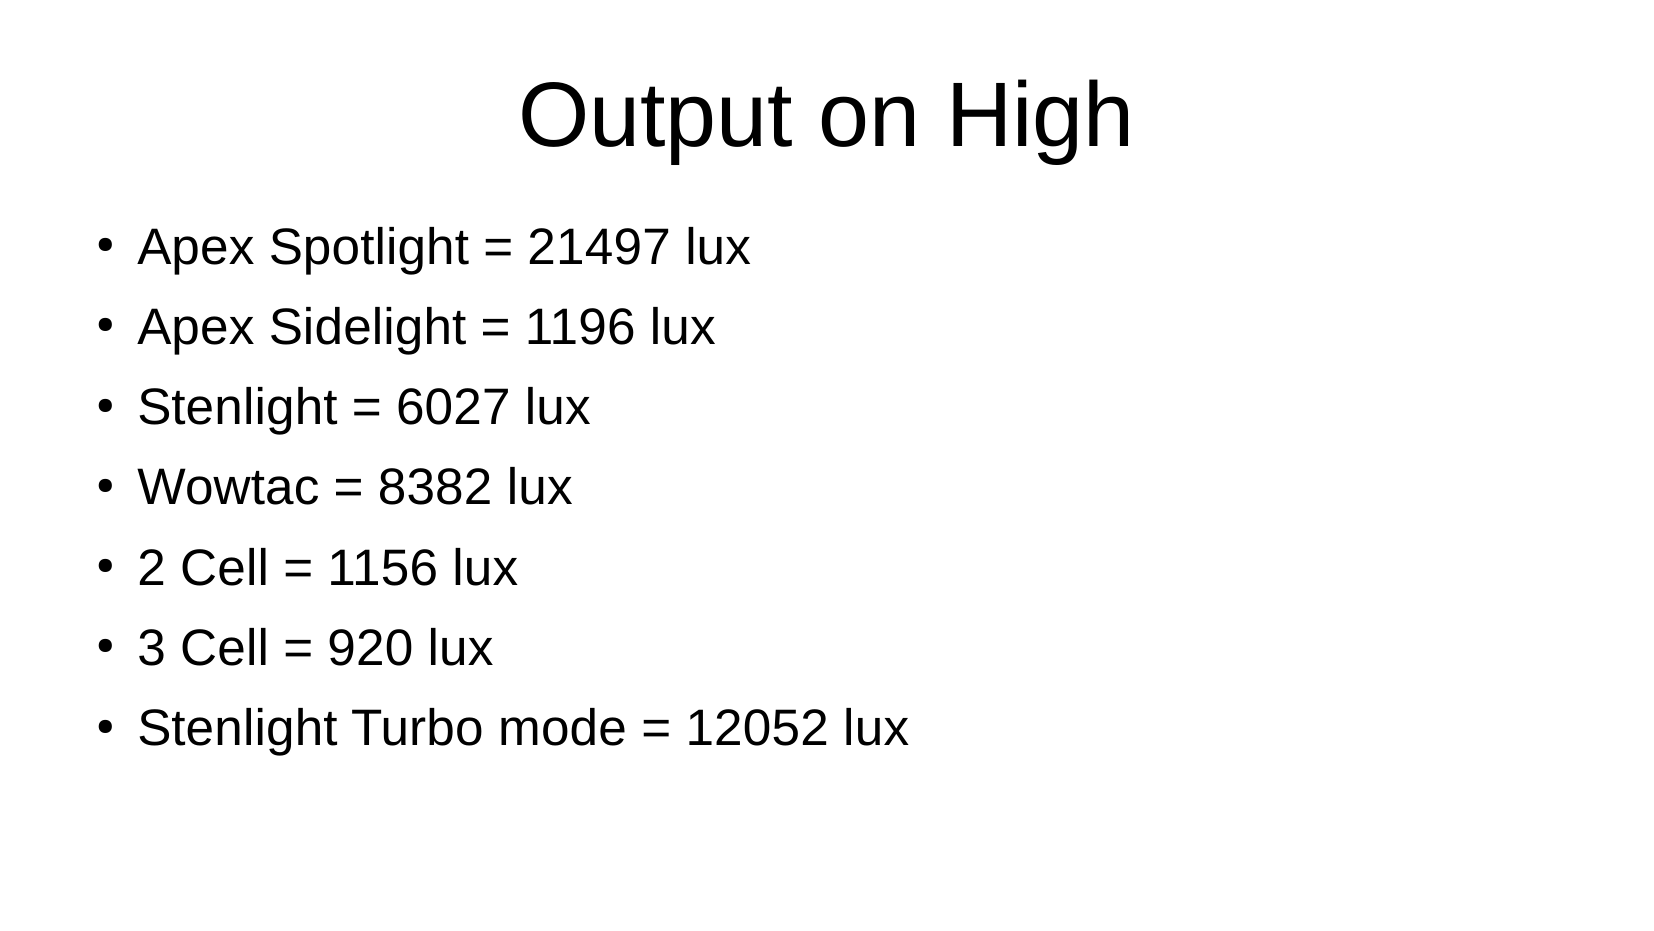

# Output on High
Apex Spotlight = 21497 lux
Apex Sidelight = 1196 lux
Stenlight = 6027 lux
Wowtac = 8382 lux
2 Cell = 1156 lux
3 Cell = 920 lux
Stenlight Turbo mode = 12052 lux